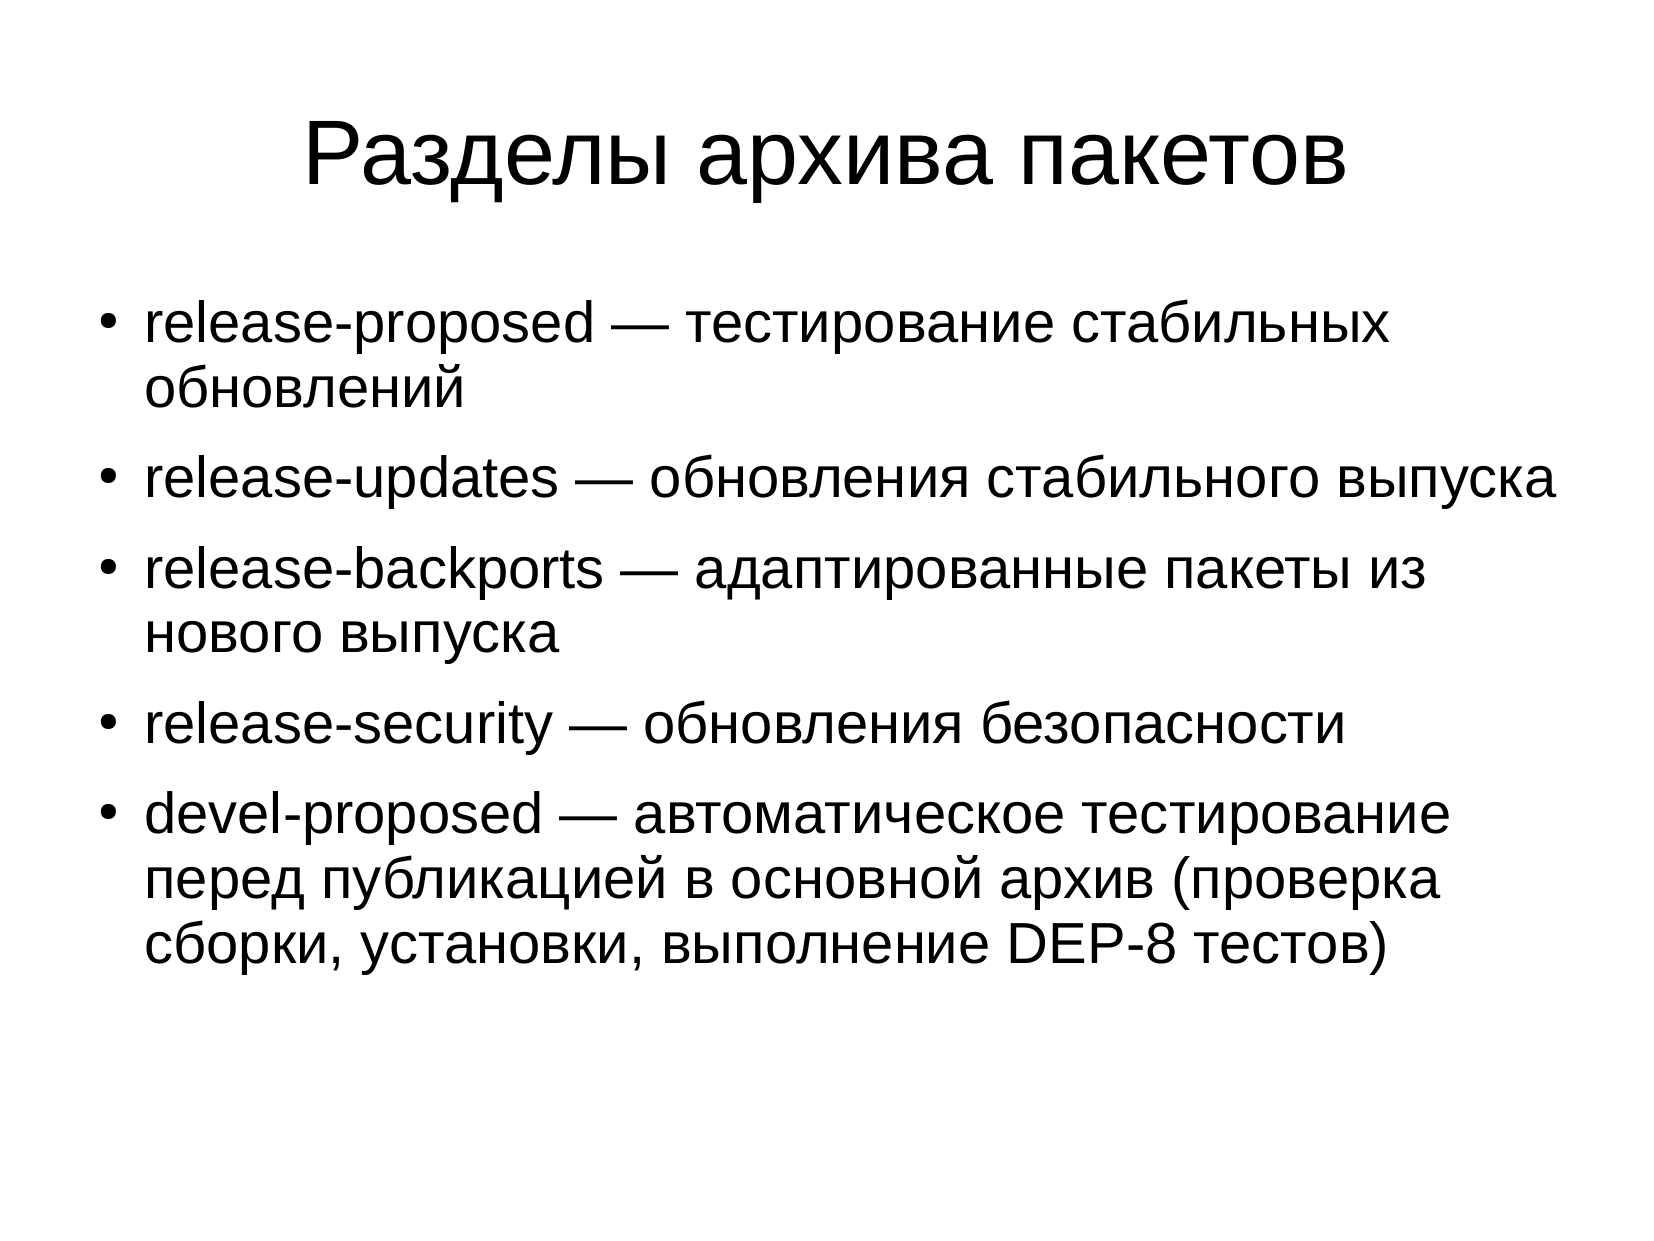

# Разделы архива пакетов
release-proposed — тестирование стабильных обновлений
release-updates — обновления стабильного выпуска
release-backports — адаптированные пакеты из нового выпуска
release-security — обновления безопасности
devel-proposed — автоматическое тестирование перед публикацией в основной архив (проверка сборки, установки, выполнение DEP-8 тестов)